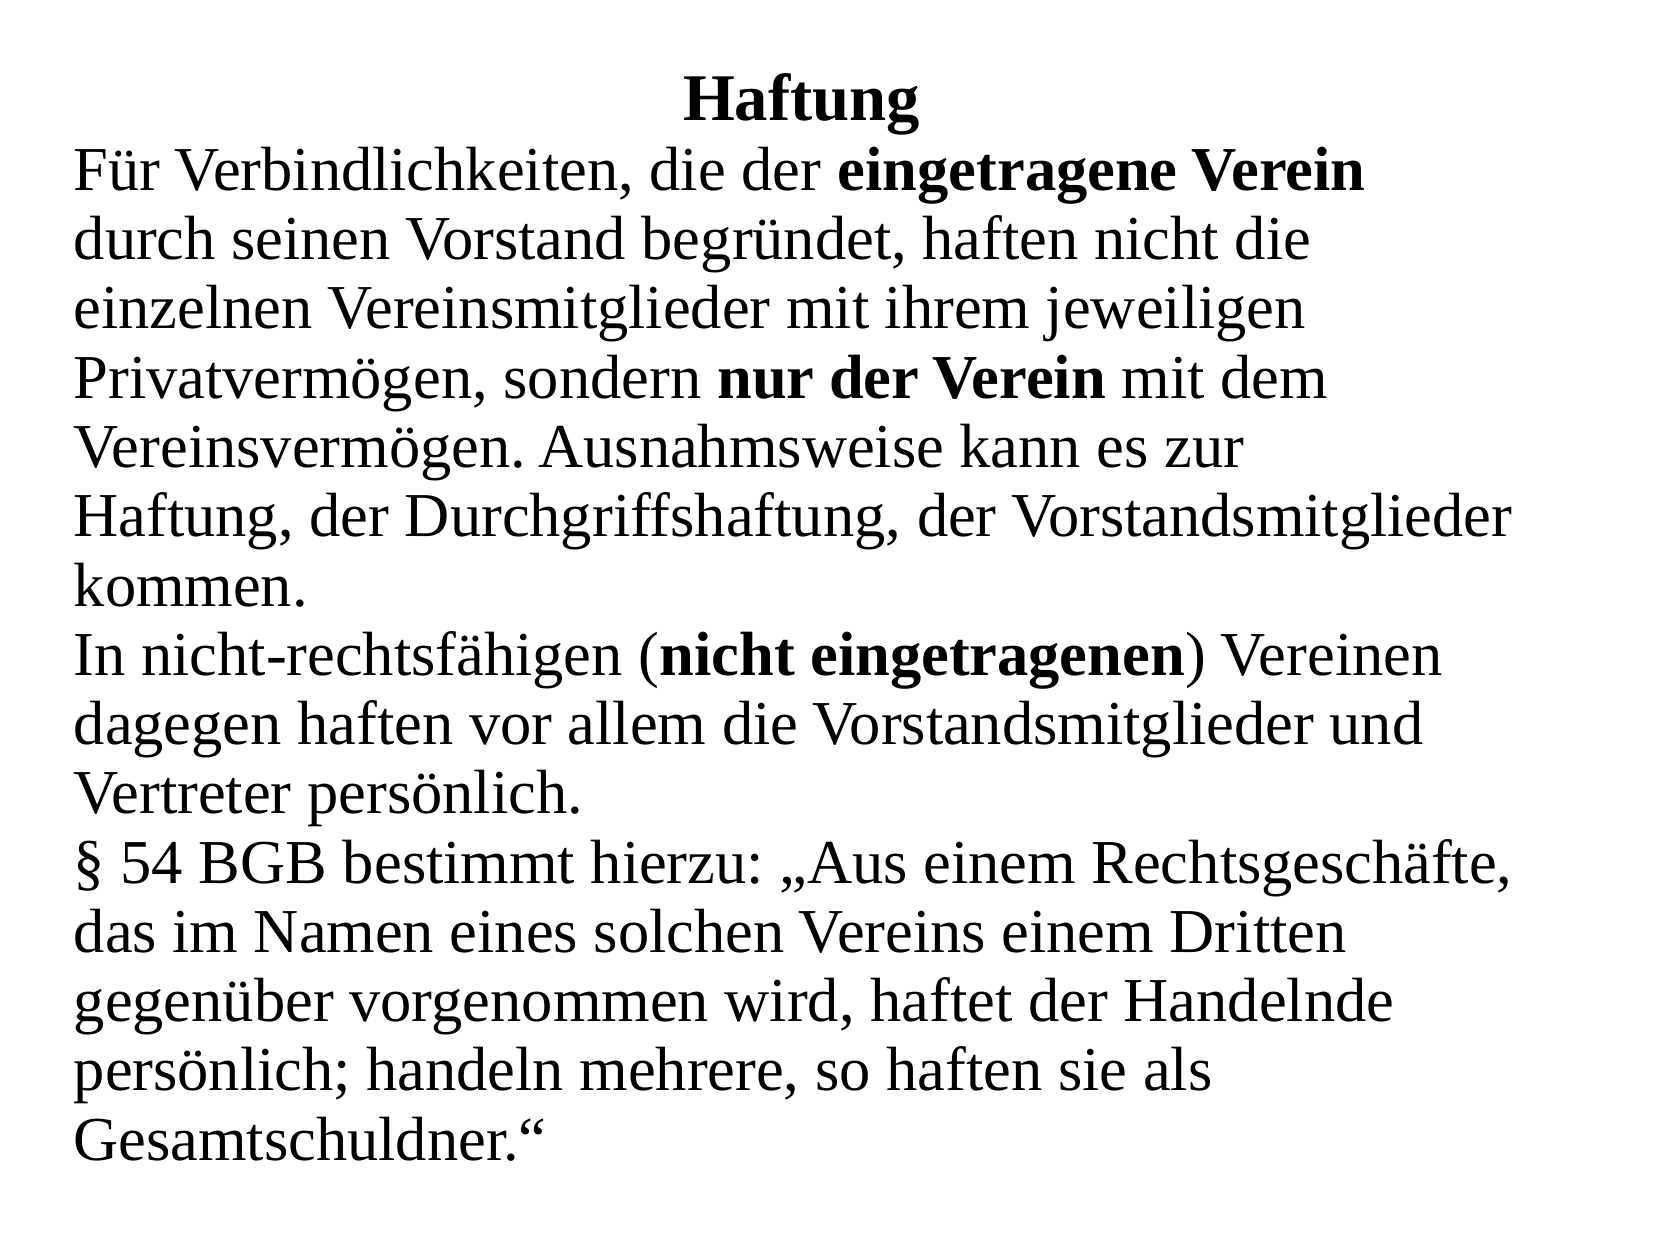

Haftung
Für Verbindlichkeiten, die der eingetragene Verein
durch seinen Vorstand begründet, haften nicht die
einzelnen Vereinsmitglieder mit ihrem jeweiligen
Privatvermögen, sondern nur der Verein mit dem
Vereinsvermögen. Ausnahmsweise kann es zur
Haftung, der Durchgriffshaftung, der Vorstandsmitglieder
kommen.
In nicht-rechtsfähigen (nicht eingetragenen) Vereinen
dagegen haften vor allem die Vorstandsmitglieder und
Vertreter persönlich.
§ 54 BGB bestimmt hierzu: „Aus einem Rechtsgeschäfte,
das im Namen eines solchen Vereins einem Dritten
gegenüber vorgenommen wird, haftet der Handelnde
persönlich; handeln mehrere, so haften sie als
Gesamtschuldner.“